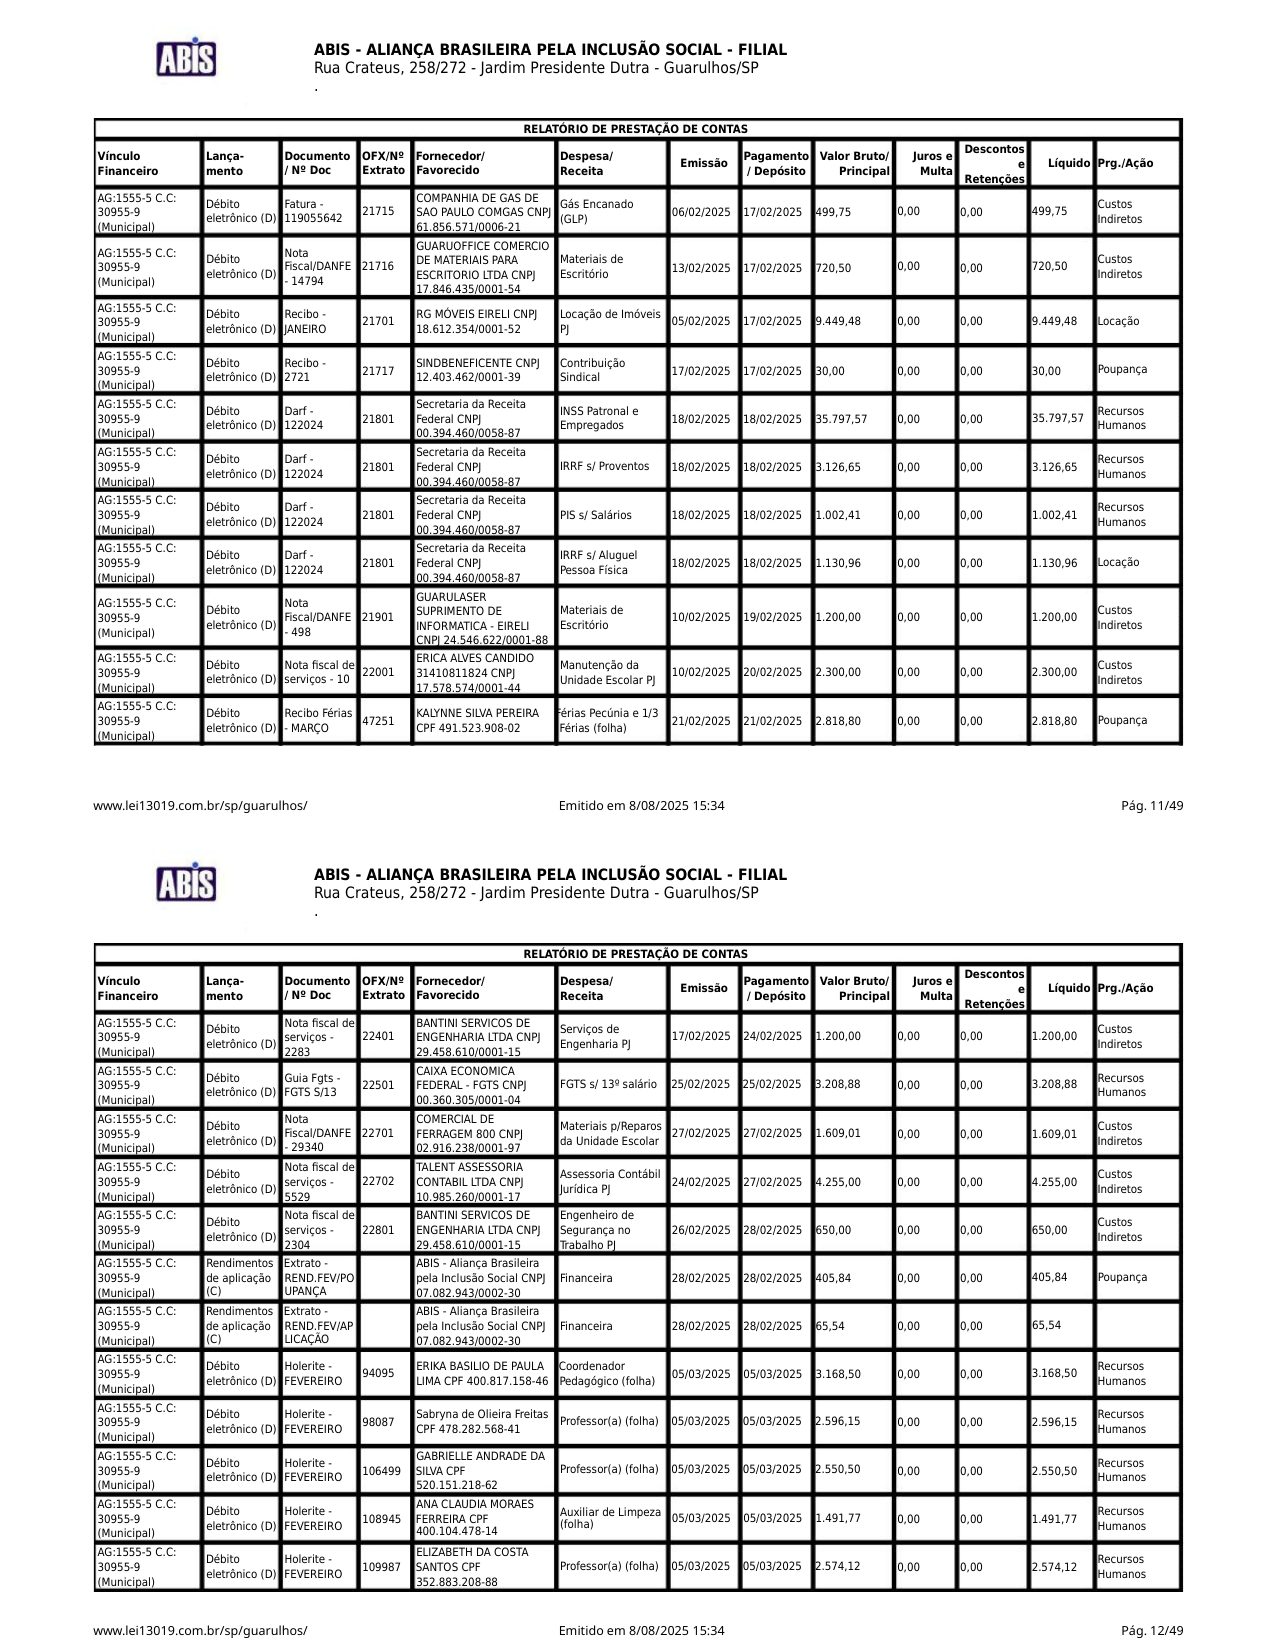

ABIS - ALIANÇA BRASILEIRA PELA INCLUSÃO SOCIAL - FILIAL
Rua Crateus, 258/272 - Jardim Presidente Dutra - Guarulhos/SP
.
RELATÓRIO DE PRESTAÇÃO DE CONTAS
Descontos
e
Retenções
Vínculo
Financeiro
Lança-
mento
Documento OFX/Nº Fornecedor/
Despesa/
Receita
Pagamento Valor Bruto/
/ Depósito Principal
Juros e
Multa
Emissão
Líquido Prg./Ação
/ Nº Doc
Extrato Favorecido
AG:1555-5 C.C:
30955-9
(Municipal)
COMPANHIA DE GAS DE
SAO PAULO COMGAS CNPJ
61.856.571/0006-21
Débito
Fatura -
Gás Encanado
(GLP)
Custos
Indiretos
21715
06/02/2025 17/02/2025 499,75
13/02/2025 17/02/2025 720,50
0,00
0,00
0,00
499,75
eletrônico (D) 119055642
GUARUOFFICE COMERCIO
DE MATERIAIS PARA
ESCRITORIO LTDA CNPJ
17.846.435/0001-54
AG:1555-5 C.C:
30955-9
(Municipal)
Nota
Débito
eletrônico (D)
Materiais de
Escritório
Custos
Indiretos
Fiscal/DANFE 21716
- 14794
0,00
720,50
AG:1555-5 C.C:
30955-9
(Municipal)
Débito
eletrônico (D) JANEIRO
Recibo -
RG MÓVEIS EIRELI CNPJ
18.612.354/0001-52
Locação de Imóveis
PJ
21701
21717
21801
21801
21801
21801
05/02/2025 17/02/2025 9.449,48
17/02/2025 17/02/2025 30,00
18/02/2025 18/02/2025 35.797,57
18/02/2025 18/02/2025 3.126,65
18/02/2025 18/02/2025 1.002,41
18/02/2025 18/02/2025 1.130,96
0,00
0,00
0,00
0,00
0,00
0,00
0,00
0,00
0,00
0,00
0,00
0,00
9.449,48
30,00
Locação
AG:1555-5 C.C:
30955-9
(Municipal)
Débito
eletrônico (D) 2721
Recibo -
SINDBENEFICENTE CNPJ
12.403.462/0001-39
Contribuição
Sindical
Poupança
AG:1555-5 C.C:
30955-9
(Municipal)
Secretaria da Receita
Federal CNPJ
00.394.460/0058-87
Débito
eletrônico (D) 122024
Darf -
INSS Patronal e
Empregados
Recursos
Humanos
35.797,57
3.126,65
1.002,41
1.130,96
AG:1555-5 C.C:
30955-9
(Municipal)
Secretaria da Receita
Federal CNPJ
00.394.460/0058-87
Débito
eletrônico (D) 122024
Darf -
Recursos
Humanos
IRRF s/ Proventos
PIS s/ Salários
AG:1555-5 C.C:
30955-9
(Municipal)
Secretaria da Receita
Federal CNPJ
00.394.460/0058-87
Débito
eletrônico (D) 122024
Darf -
Recursos
Humanos
AG:1555-5 C.C:
30955-9
(Municipal)
Secretaria da Receita
Federal CNPJ
00.394.460/0058-87
Débito
eletrônico (D) 122024
Darf -
IRRF s/ Aluguel
Pessoa Física
Locação
GUARULASER
SUPRIMENTO DE
INFORMATICA - EIRELI
CNPJ 24.546.622/0001-88
AG:1555-5 C.C:
30955-9
(Municipal)
Nota
Débito
eletrônico (D)
Materiais de
Escritório
Custos
Indiretos
Fiscal/DANFE 21901
- 498
10/02/2025 19/02/2025 1.200,00
0,00
0,00
1.200,00
AG:1555-5 C.C:
30955-9
(Municipal)
ERICA ALVES CANDIDO
31410811824 CNPJ
17.578.574/0001-44
Débito
Nota ﬁscal de
Manutenção da
Unidade Escolar PJ
Custos
Indiretos
22001
47251
10/02/2025 20/02/2025 2.300,00
21/02/2025 21/02/2025 2.818,80
0,00
0,00
0,00
0,00
2.300,00
2.818,80
eletrônico (D) serviços - 10
AG:1555-5 C.C:
30955-9
(Municipal)
Débito
eletrônico (D) - MARÇO
Recibo Férias
KALYNNE SILVA PEREIRA Férias Pecúnia e 1/3
CPF 491.523.908-02 Férias (folha)
Poupança
www.lei13019.com.br/sp/guarulhos/
Emitido em 8/08/2025 15:34
Pág. 11/49
ABIS - ALIANÇA BRASILEIRA PELA INCLUSÃO SOCIAL - FILIAL
Rua Crateus, 258/272 - Jardim Presidente Dutra - Guarulhos/SP
.
RELATÓRIO DE PRESTAÇÃO DE CONTAS
Descontos
e
Retenções
Vínculo
Financeiro
Lança-
mento
Documento OFX/Nº Fornecedor/
Despesa/
Receita
Pagamento Valor Bruto/
/ Depósito Principal
Juros e
Multa
Emissão
Líquido Prg./Ação
/ Nº Doc
Extrato Favorecido
AG:1555-5 C.C:
30955-9
(Municipal)
Nota ﬁscal de
serviços -
2283
BANTINI SERVICOS DE
ENGENHARIA LTDA CNPJ
29.458.610/0001-15
Débito
eletrônico (D)
Serviços de
Engenharia PJ
Custos
Indiretos
22401
22501
17/02/2025 24/02/2025 1.200,00
0,00
0,00
0,00
0,00
0,00
0,00
0,00
0,00
0,00
0,00
0,00
0,00
0,00
0,00
0,00
0,00
0,00
0,00
0,00
0,00
0,00
0,00
0,00
0,00
1.200,00
AG:1555-5 C.C:
30955-9
(Municipal)
CAIXA ECONOMICA
FEDERAL - FGTS CNPJ
00.360.305/0001-04
Débito
Guia Fgts -
eletrônico (D) FGTS S/13
Recursos
Humanos
FGTS s/ 13º salário 25/02/2025 25/02/2025 3.208,88
3.208,88
1.609,01
4.255,00
650,00
AG:1555-5 C.C:
30955-9
(Municipal)
Nota
COMERCIAL DE
FERRAGEM 800 CNPJ
02.916.238/0001-97
Débito
eletrônico (D)
Materiais p/Reparos
da Unidade Escolar
Custos
Indiretos
Fiscal/DANFE 22701
- 29340
27/02/2025 27/02/2025 1.609,01
24/02/2025 27/02/2025 4.255,00
26/02/2025 28/02/2025 650,00
28/02/2025 28/02/2025 405,84
28/02/2025 28/02/2025 65,54
05/03/2025 05/03/2025 3.168,50
AG:1555-5 C.C:
30955-9
(Municipal)
Nota ﬁscal de
serviços -
5529
TALENT ASSESSORIA
CONTABIL LTDA CNPJ
10.985.260/0001-17
Débito
eletrônico (D)
Assessoria Contábil
Jurídica PJ
Custos
Indiretos
22702
22801
AG:1555-5 C.C:
30955-9
(Municipal)
Nota ﬁscal de
serviços -
2304
BANTINI SERVICOS DE
ENGENHARIA LTDA CNPJ
29.458.610/0001-15
Engenheiro de
Segurança no
Trabalho PJ
Débito
eletrônico (D)
Custos
Indiretos
AG:1555-5 C.C:
30955-9
(Municipal)
Rendimentos Extrato -
de aplicação REND.FEV/PO
ABIS - Aliança Brasileira
pela Inclusão Social CNPJ Financeira
07.082.943/0002-30
405,84
Poupança
(C)
UPANÇA
AG:1555-5 C.C:
30955-9
(Municipal)
Rendimentos Extrato -
de aplicação REND.FEV/AP
ABIS - Aliança Brasileira
pela Inclusão Social CNPJ Financeira
07.082.943/0002-30
65,54
(C)
LICAÇÃO
AG:1555-5 C.C:
30955-9
(Municipal)
Débito
Holerite -
eletrônico (D) FEVEREIRO
ERIKA BASILIO DE PAULA Coordenador
LIMA CPF 400.817.158-46 Pedagógico (folha)
Recursos
Humanos
94095
98087
3.168,50
2.596,15
2.550,50
1.491,77
2.574,12
AG:1555-5 C.C:
30955-9
(Municipal)
Débito
Holerite -
eletrônico (D) FEVEREIRO
Sabryna de Olieira Freitas
CPF 478.282.568-41
Recursos
Humanos
Professor(a) (folha) 05/03/2025 05/03/2025 2.596,15
AG:1555-5 C.C:
30955-9
(Municipal)
GABRIELLE ANDRADE DA
106499 SILVA CPF
520.151.218-62
Débito
Holerite -
eletrônico (D) FEVEREIRO
Recursos
Humanos
Professor(a) (folha) 05/03/2025 05/03/2025 2.550,50
Auxiliar de Limpeza
AG:1555-5 C.C:
30955-9
(Municipal)
ANA CLAUDIA MORAES
108945 FERREIRA CPF
Débito
Holerite -
eletrônico (D) FEVEREIRO
Recursos
Humanos
05/03/2025 05/03/2025 1.491,77
(folha)
400.104.478-14
AG:1555-5 C.C:
30955-9
(Municipal)
ELIZABETH DA COSTA
109987 SANTOS CPF
352.883.208-88
Débito
Holerite -
eletrônico (D) FEVEREIRO
Recursos
Humanos
Professor(a) (folha) 05/03/2025 05/03/2025 2.574,12
www.lei13019.com.br/sp/guarulhos/
Emitido em 8/08/2025 15:34
Pág. 12/49